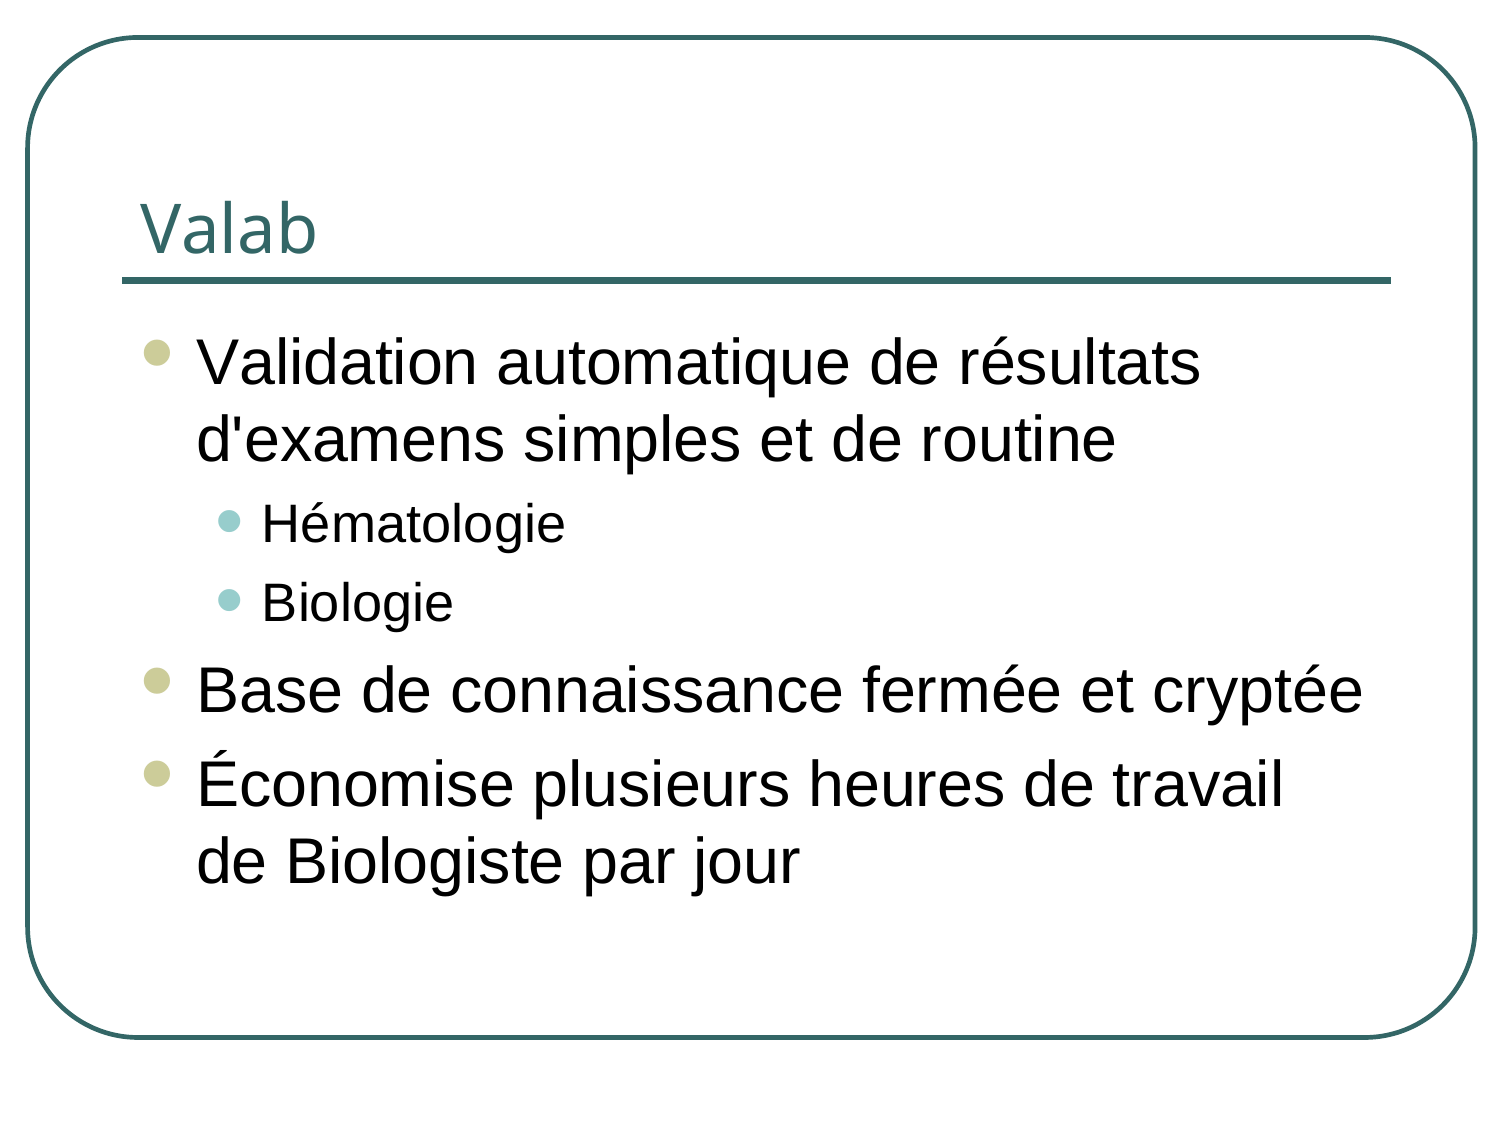

# Valab
Validation automatique de résultats d'examens simples et de routine
Hématologie
Biologie
Base de connaissance fermée et cryptée
Économise plusieurs heures de travail de Biologiste par jour